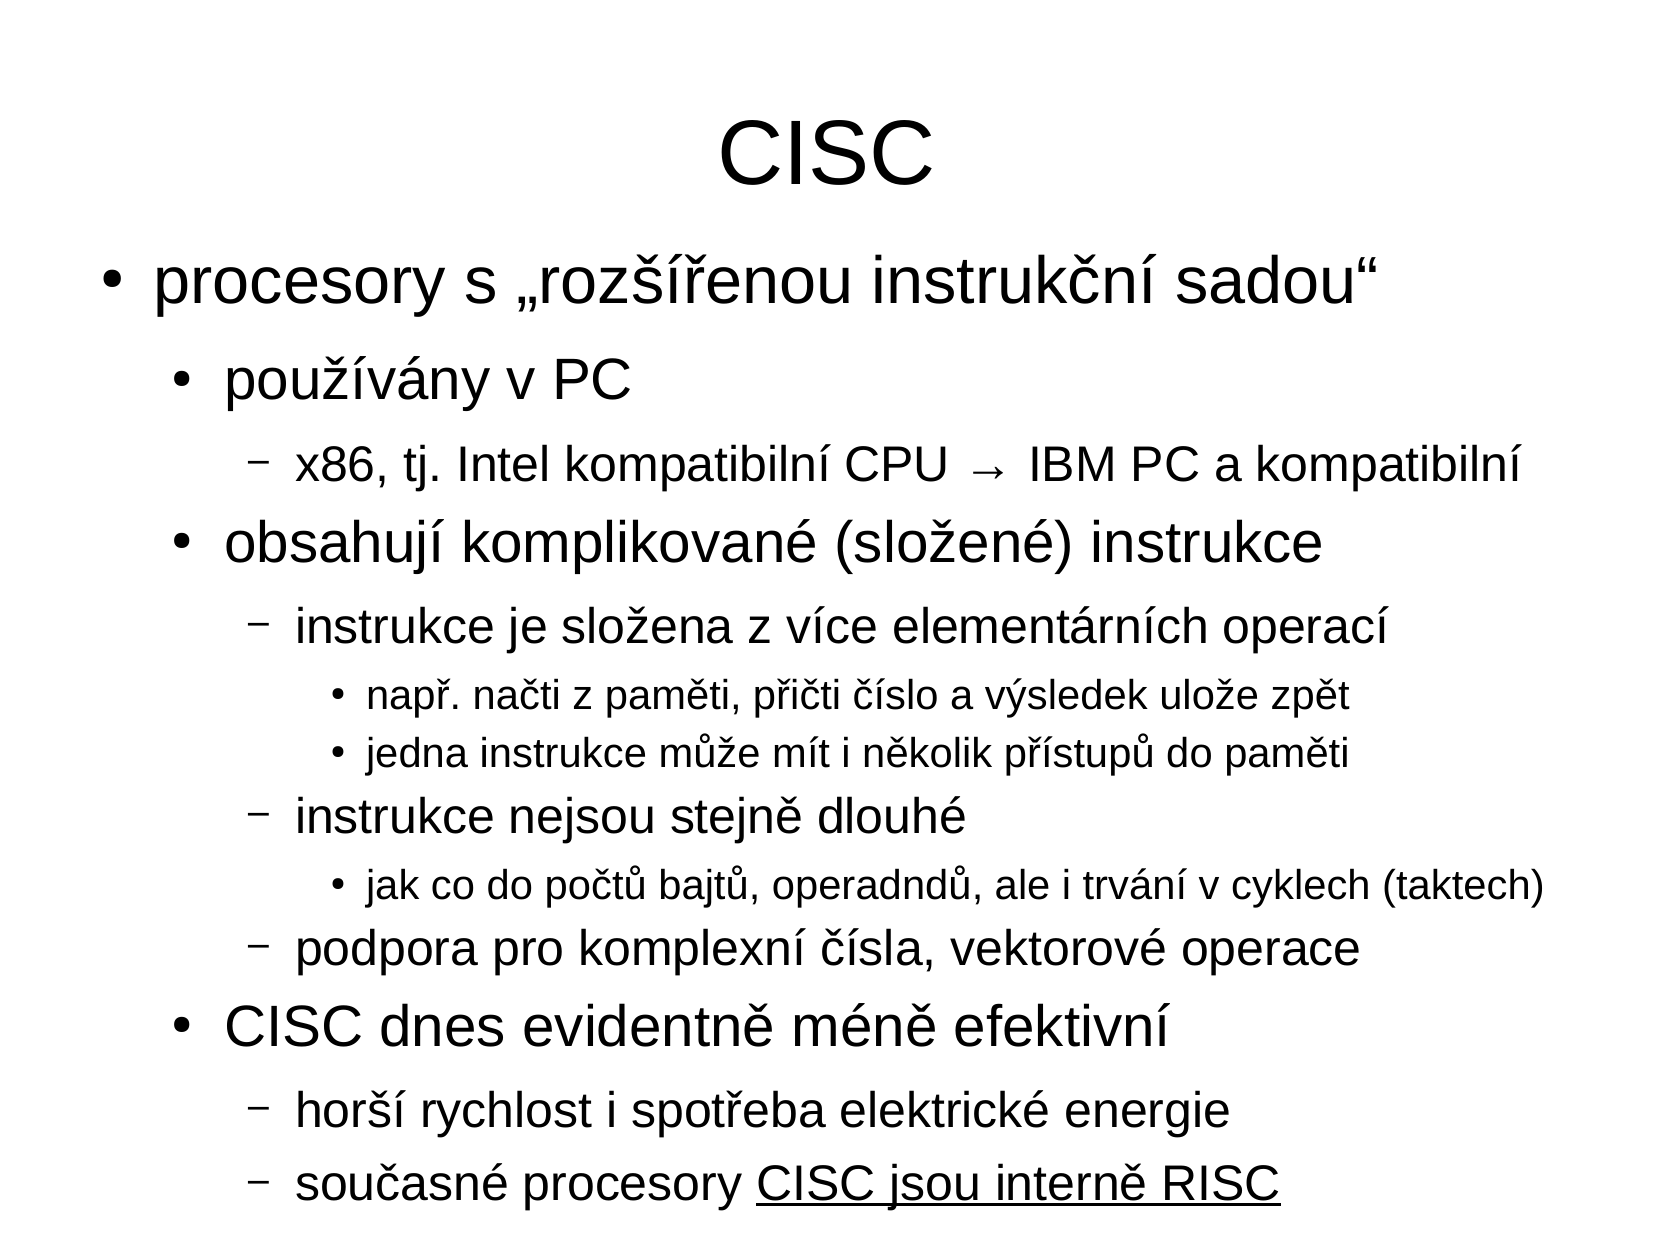

# CISC
procesory s „rozšířenou instrukční sadou“
používány v PC
x86, tj. Intel kompatibilní CPU → IBM PC a kompatibilní
obsahují komplikované (složené) instrukce
instrukce je složena z více elementárních operací
např. načti z paměti, přičti číslo a výsledek ulože zpět
jedna instrukce může mít i několik přístupů do paměti
instrukce nejsou stejně dlouhé
jak co do počtů bajtů, operadndů, ale i trvání v cyklech (taktech)
podpora pro komplexní čísla, vektorové operace
CISC dnes evidentně méně efektivní
horší rychlost i spotřeba elektrické energie
současné procesory CISC jsou interně RISC